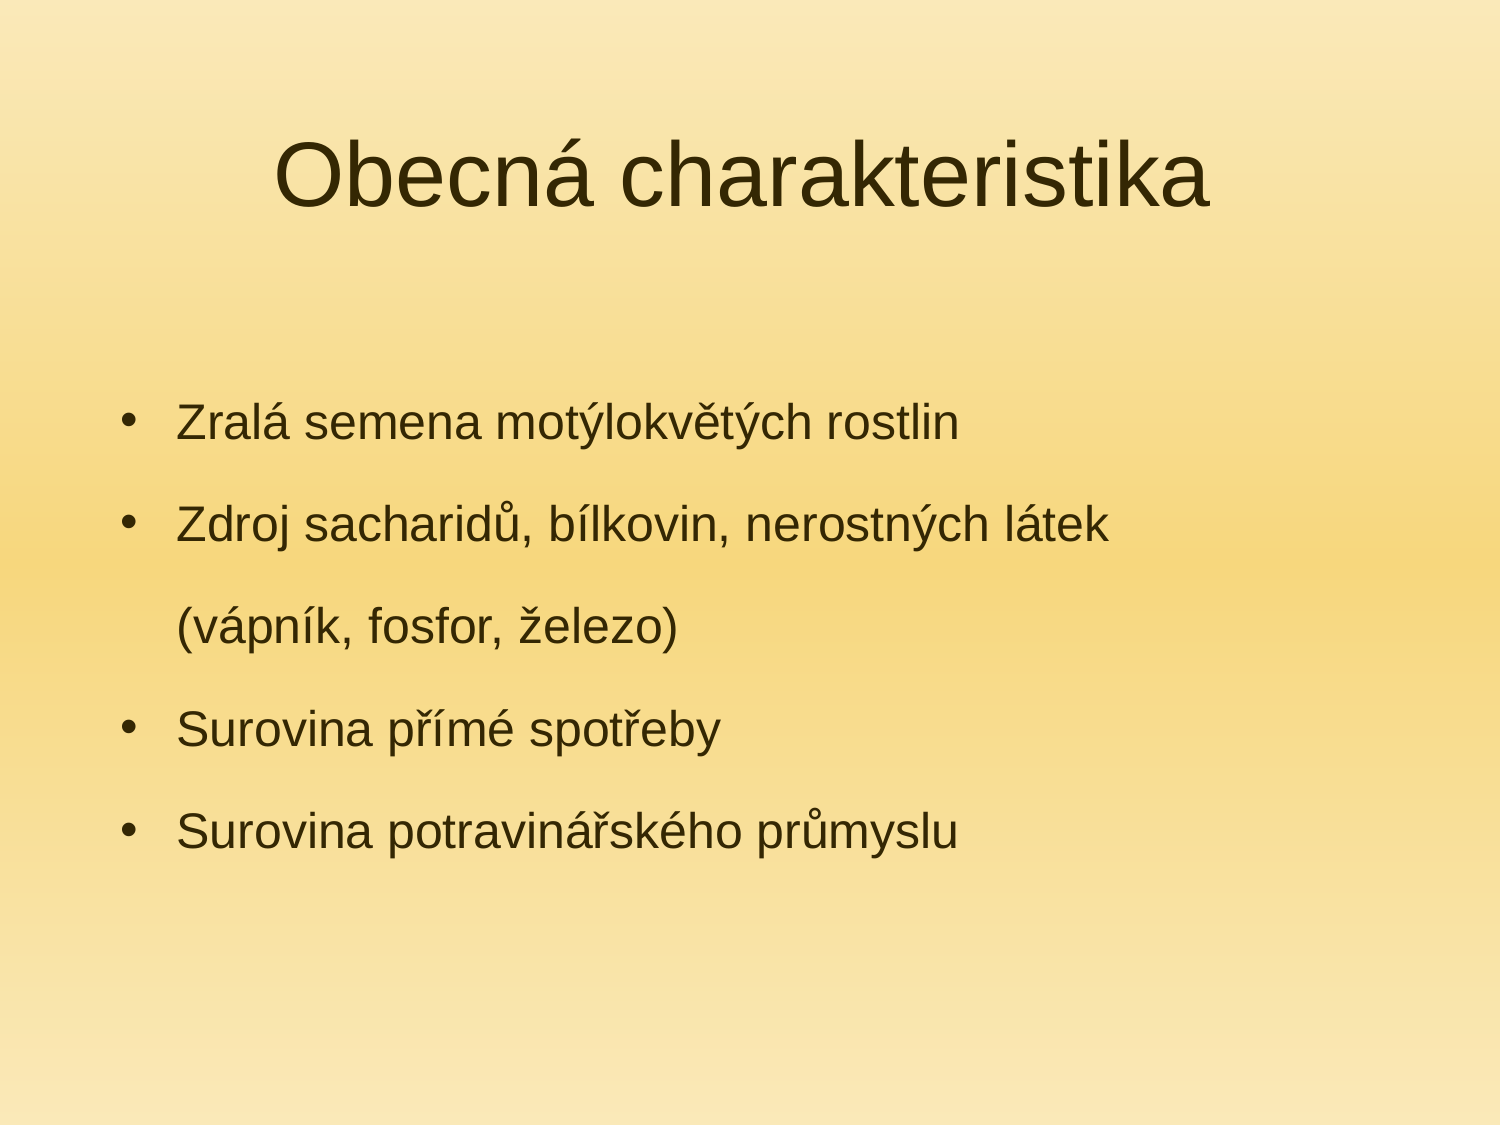

# Obecná charakteristika
Zralá semena motýlokvětých rostlin
Zdroj sacharidů, bílkovin, nerostných látek
	(vápník, fosfor, železo)
Surovina přímé spotřeby
Surovina potravinářského průmyslu